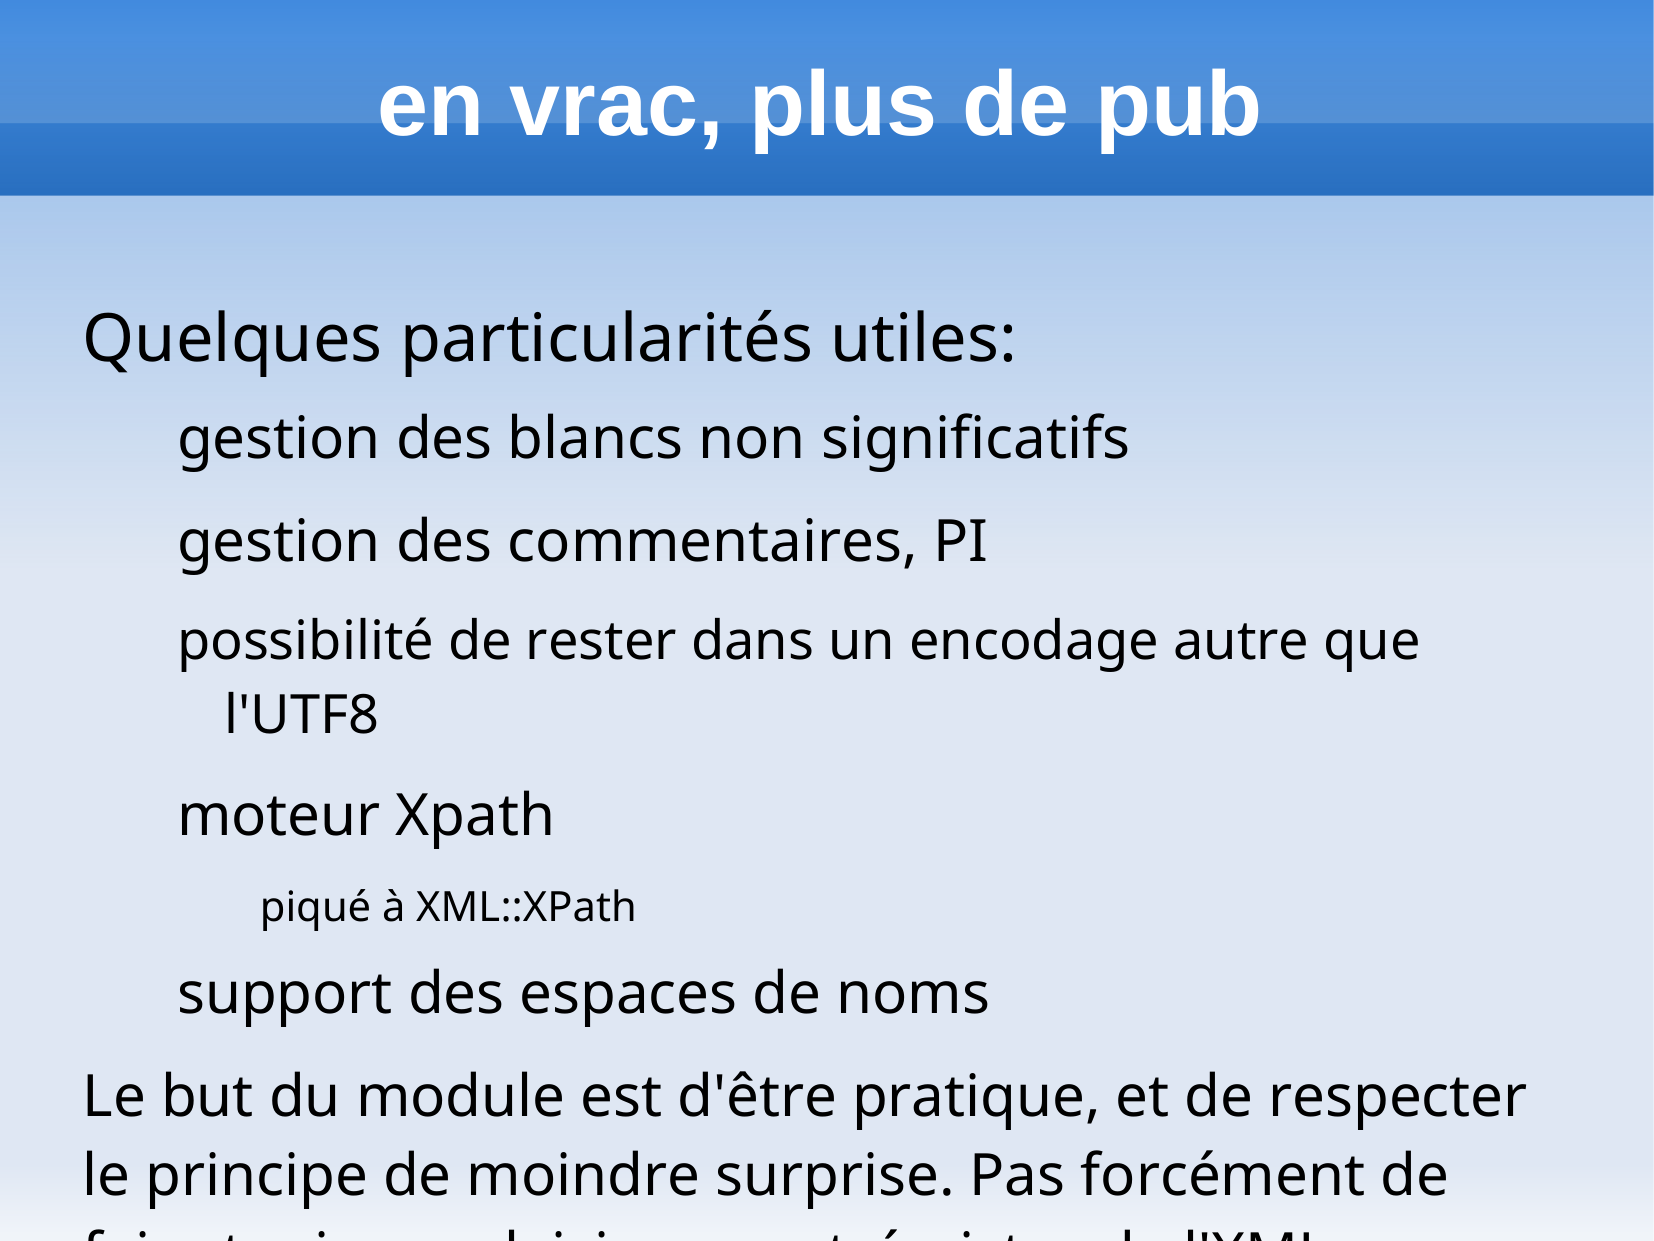

# en vrac, plus de pub
Quelques particularités utiles:
gestion des blancs non significatifs
gestion des commentaires, PI
possibilité de rester dans un encodage autre que l'UTF8
moteur Xpath
piqué à XML::XPath
support des espaces de noms
Le but du module est d'être pratique, et de respecter le principe de moindre surprise. Pas forcément de faire toujours plaisir aux extrémistes de l'XML.
“XML, The Perl Way”